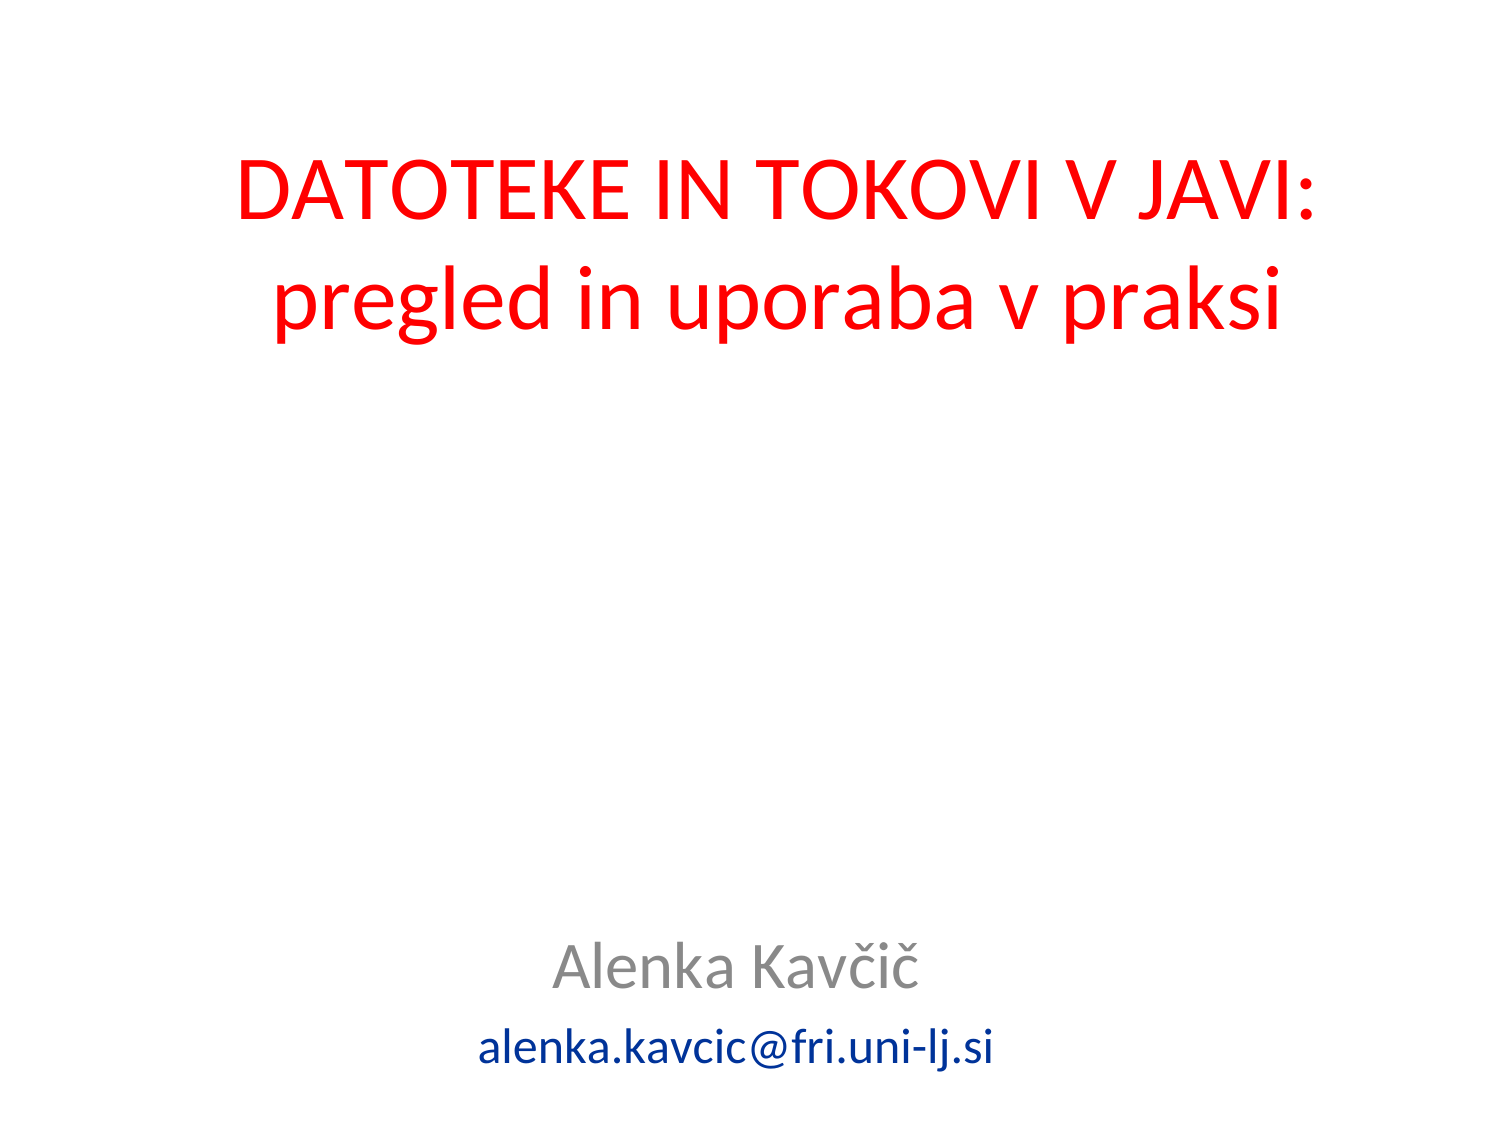

# DATOTEKE IN TOKOVI V JAVI: pregled in uporaba v praksi
Alenka Kavčič
alenka.kavcic@fri.uni-lj.si